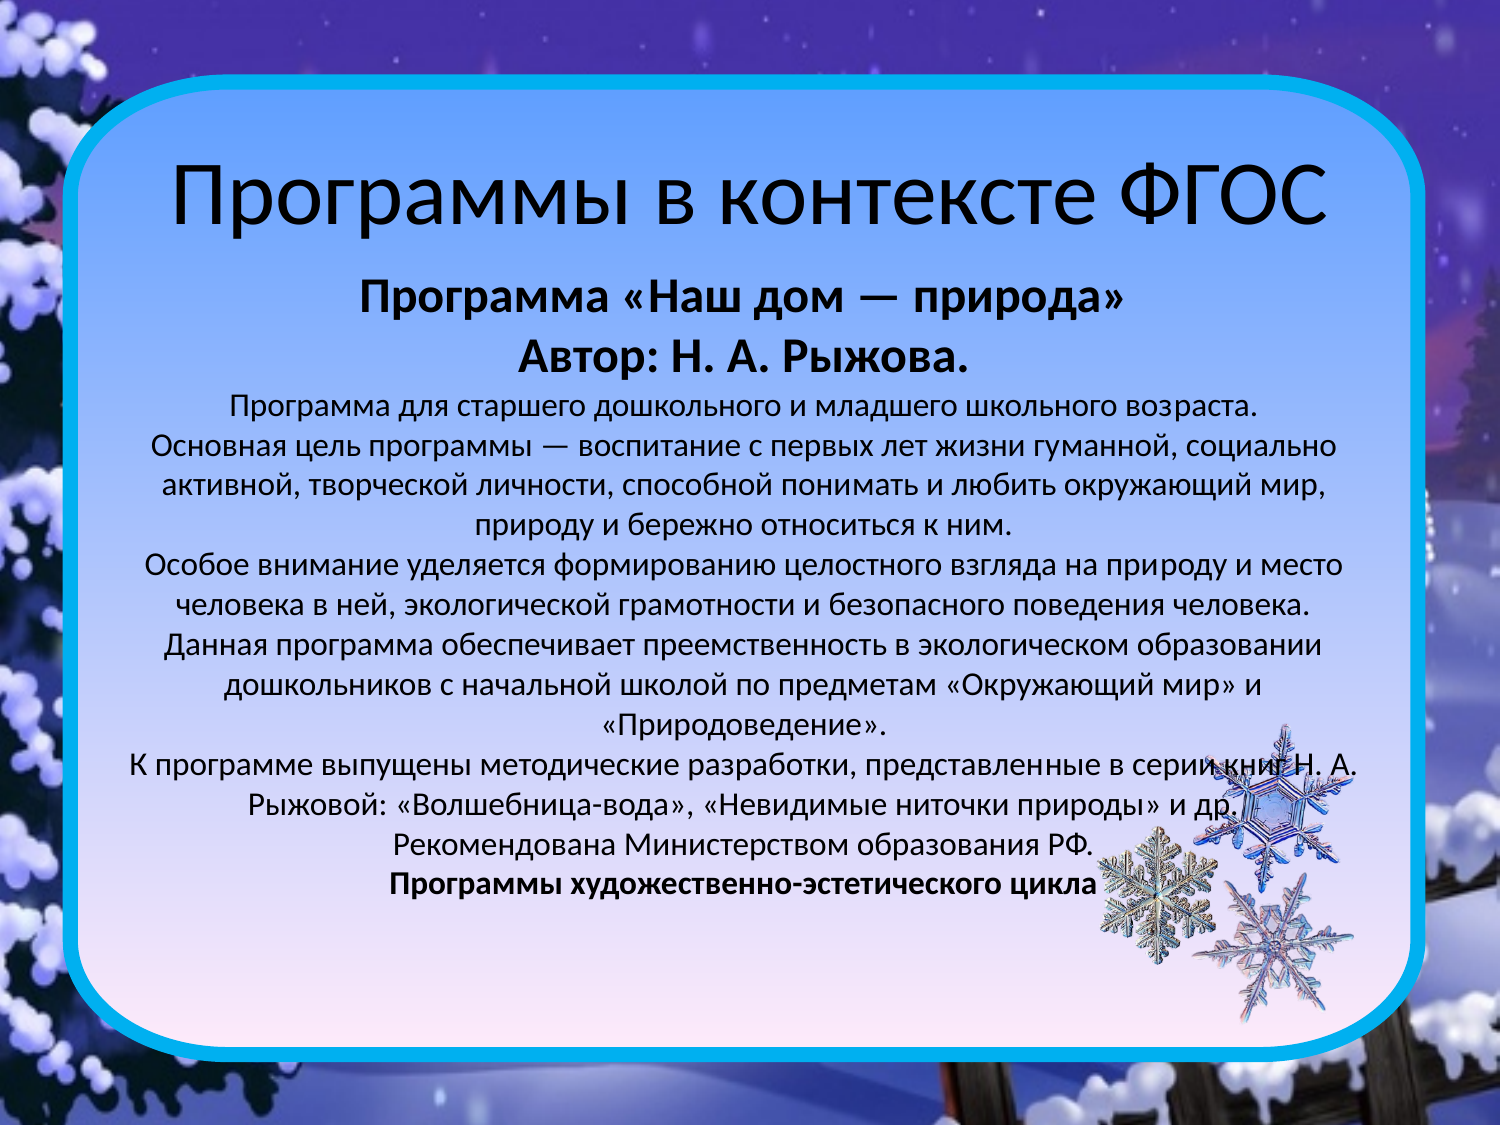

# Программы в контексте ФГОС
Программа «Наш дом — природа»
Автор: Н. А. Рыжова.
Программа для старшего дошкольного и младшего школьного воз­раста.
Основная цель программы — воспитание с первых лет жизни гу­манной, социально активной, творческой личности, способной пони­мать и любить окружающий мир, природу и бережно относиться к ним.
Особое внимание уделяется формированию целостного взгляда на при­роду и место человека в ней, экологической грамотности и безопасного поведения человека.
Данная программа обеспечивает преемственность в экологическом образовании дошкольников с начальной школой по предметам «Окружающий мир» и «Природоведение».
К программе выпущены методические разработки, представлен­ные в серии книг Н. А. Рыжовой: «Волшебница-вода», «Невидимые ниточки природы» и др.
Рекомендована Министерством образования РФ.
Программы художественно-эстетического цикла